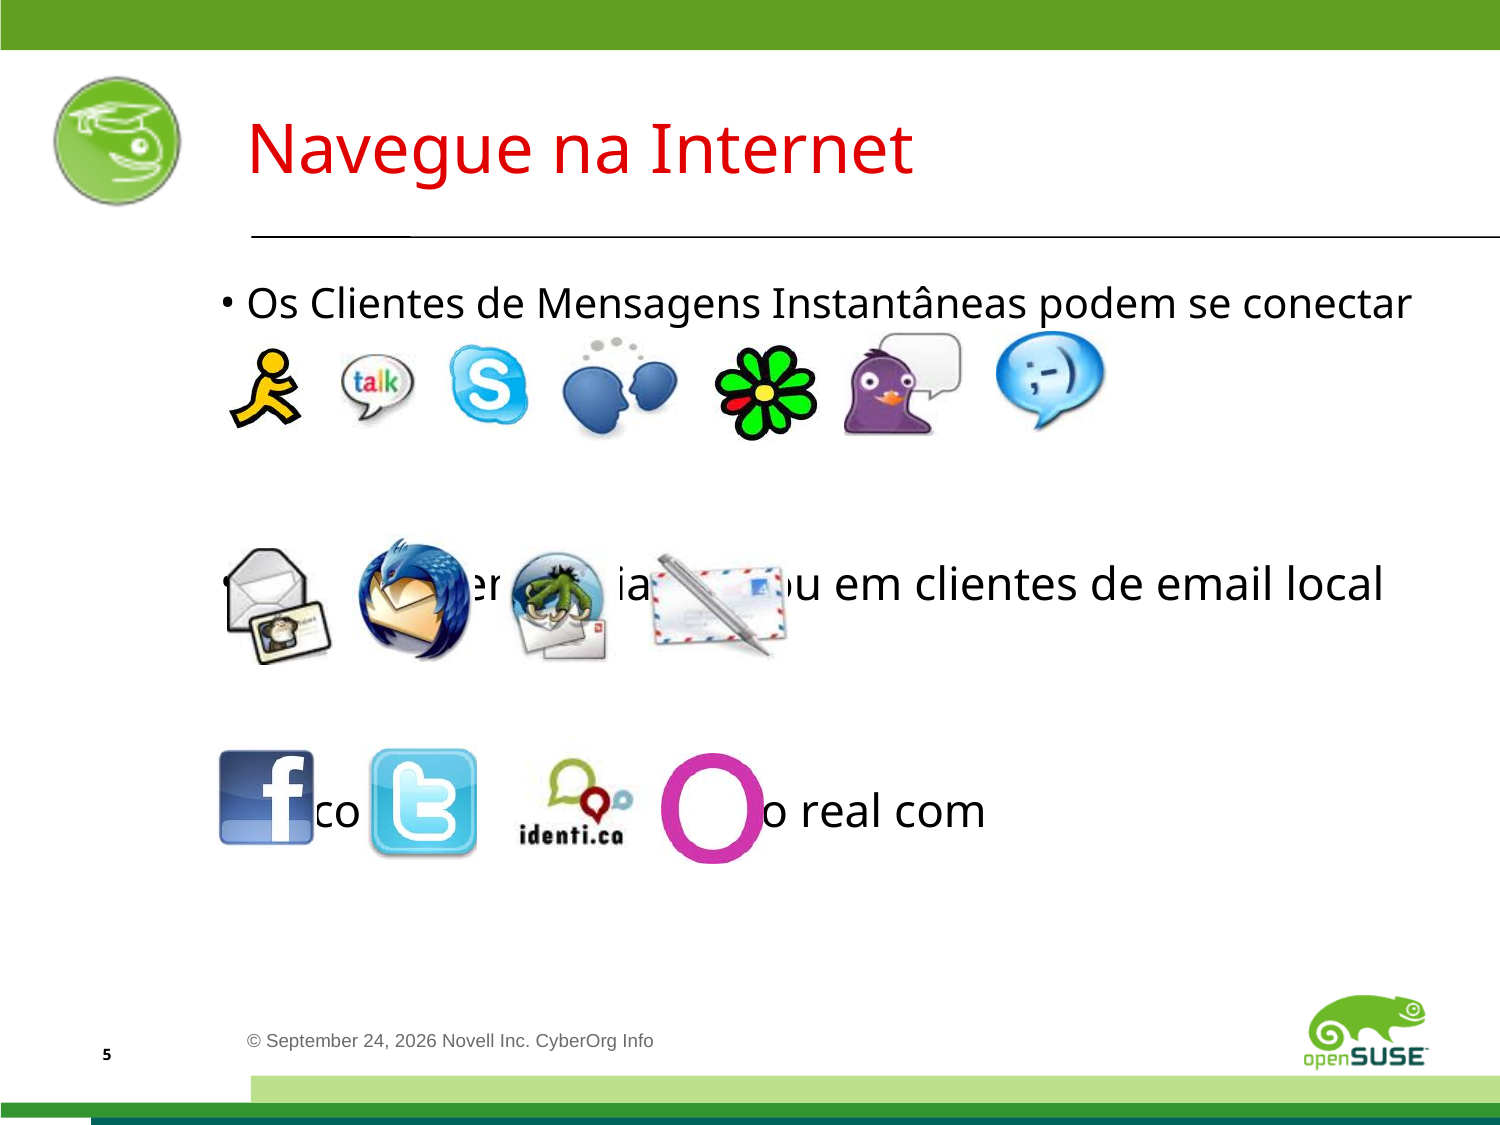

# Navegue na Internet
 Os Clientes de Mensagens Instantâneas podem se conectar com
 Veja seus email via web ou em clientes de email local
 Se comunique em tempo real com